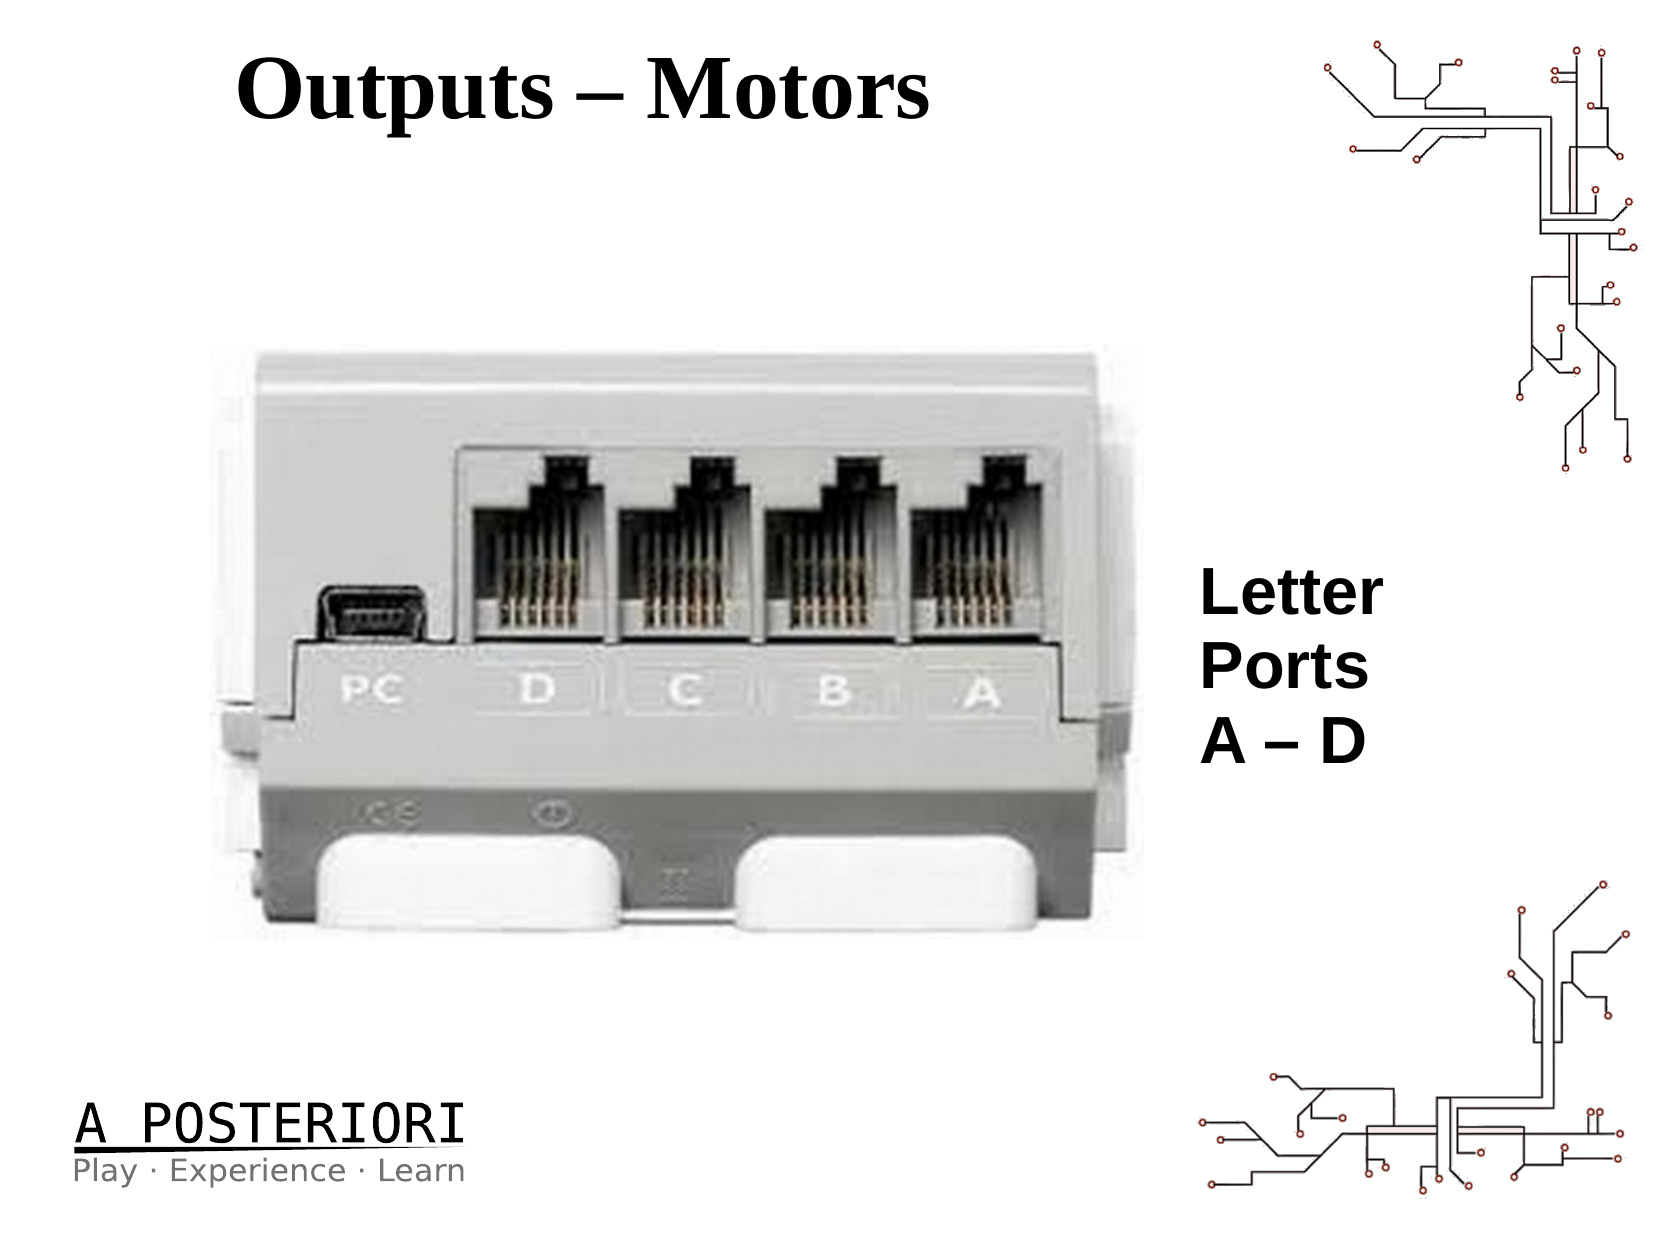

# Outputs – Motors
Letter Ports
A – D